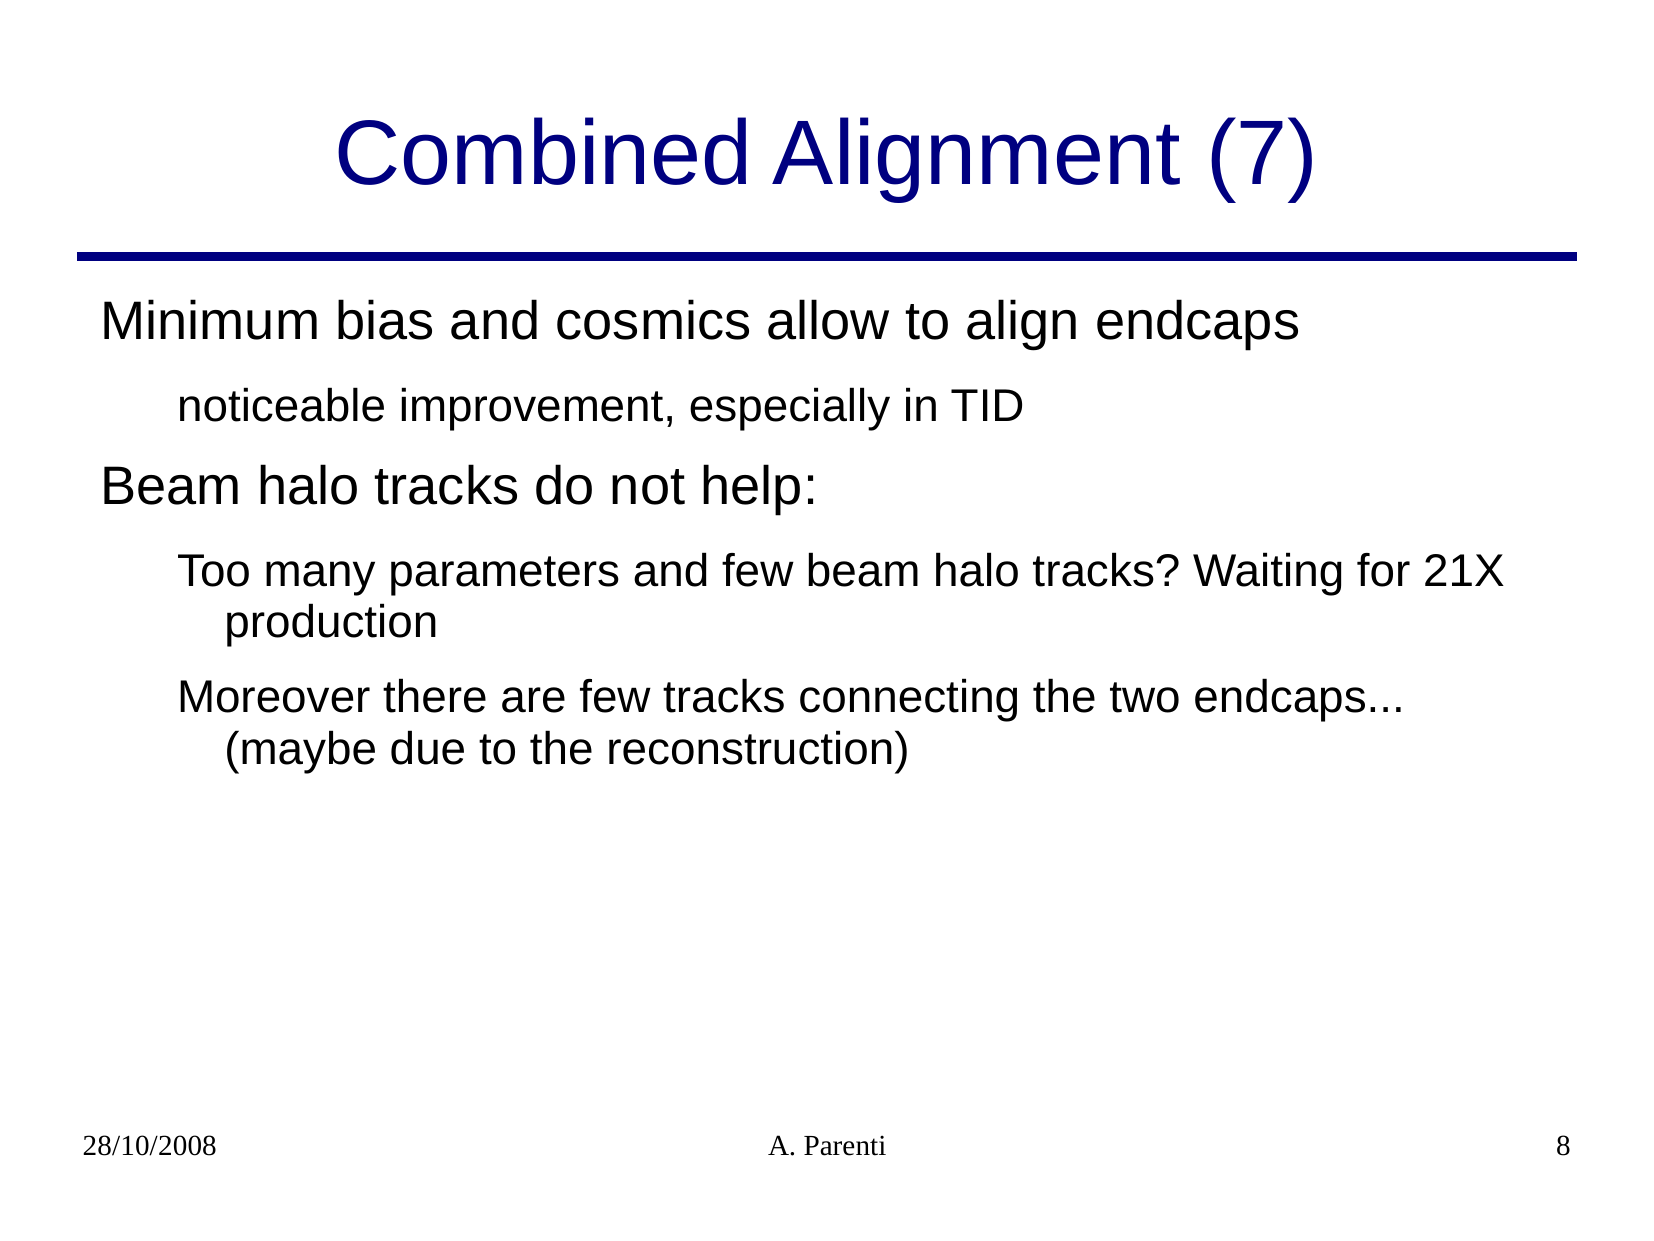

# Combined Alignment (7)
Minimum bias and cosmics allow to align endcaps
noticeable improvement, especially in TID
Beam halo tracks do not help:
Too many parameters and few beam halo tracks? Waiting for 21X production
Moreover there are few tracks connecting the two endcaps... (maybe due to the reconstruction)
8